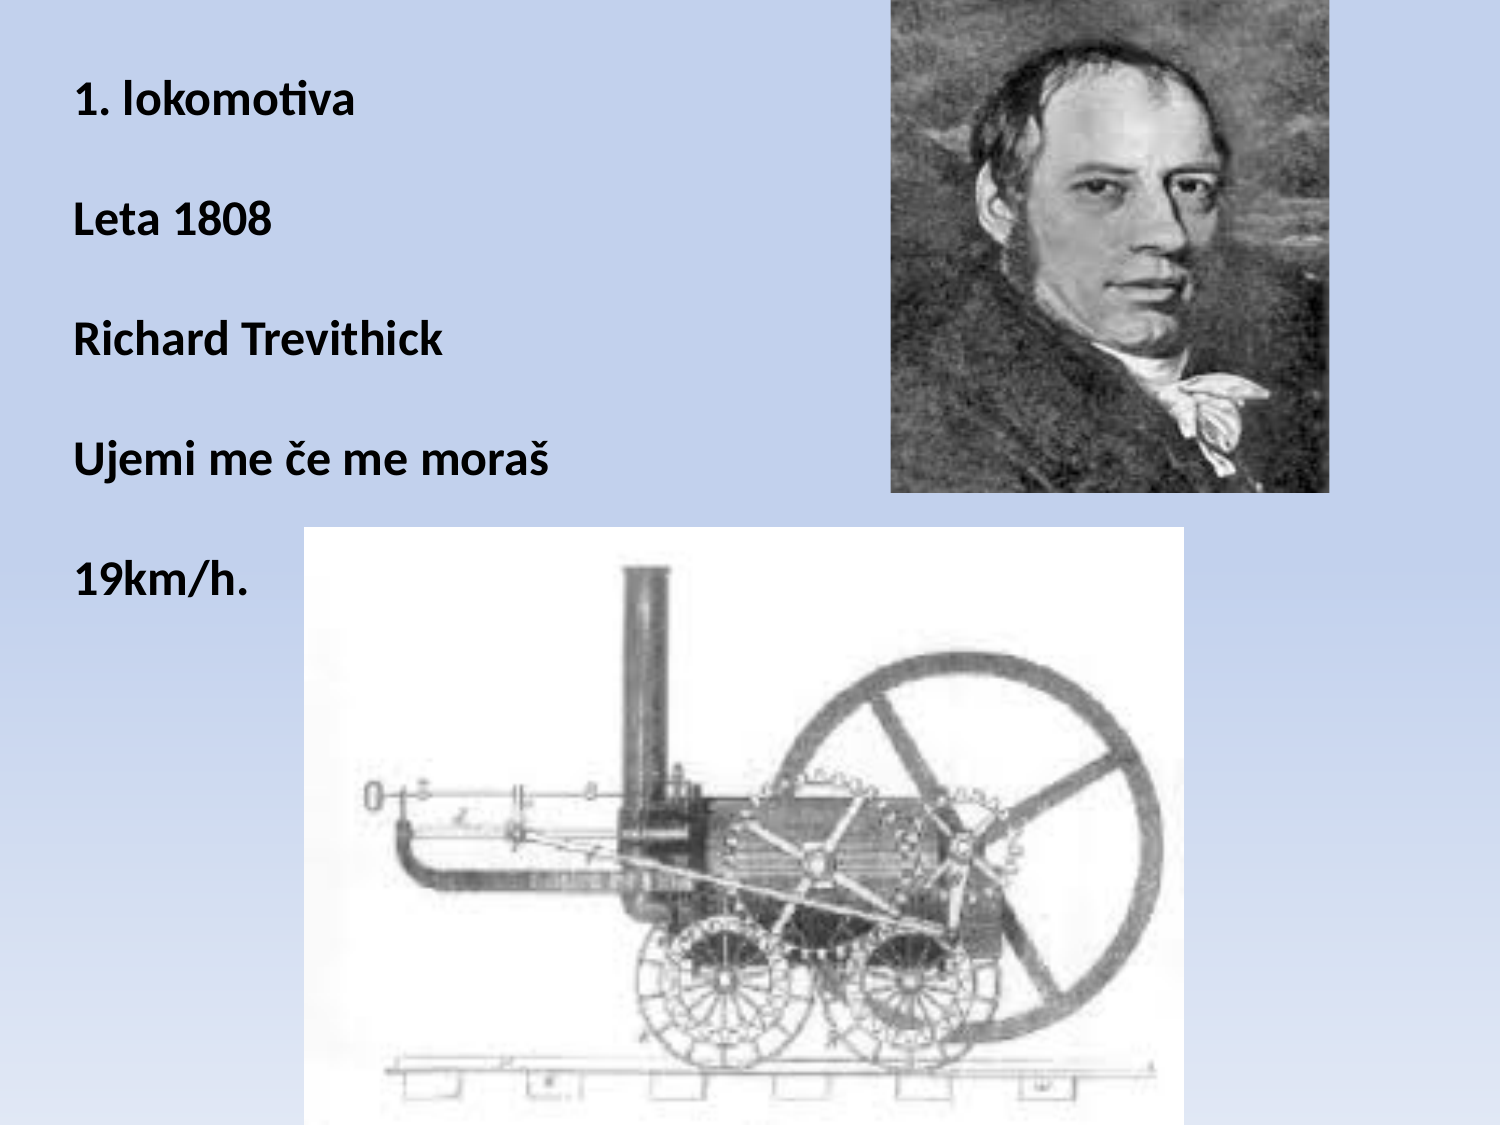

1. lokomotiva
Leta 1808
Richard Trevithick
Ujemi me če me moraš
19km/h.